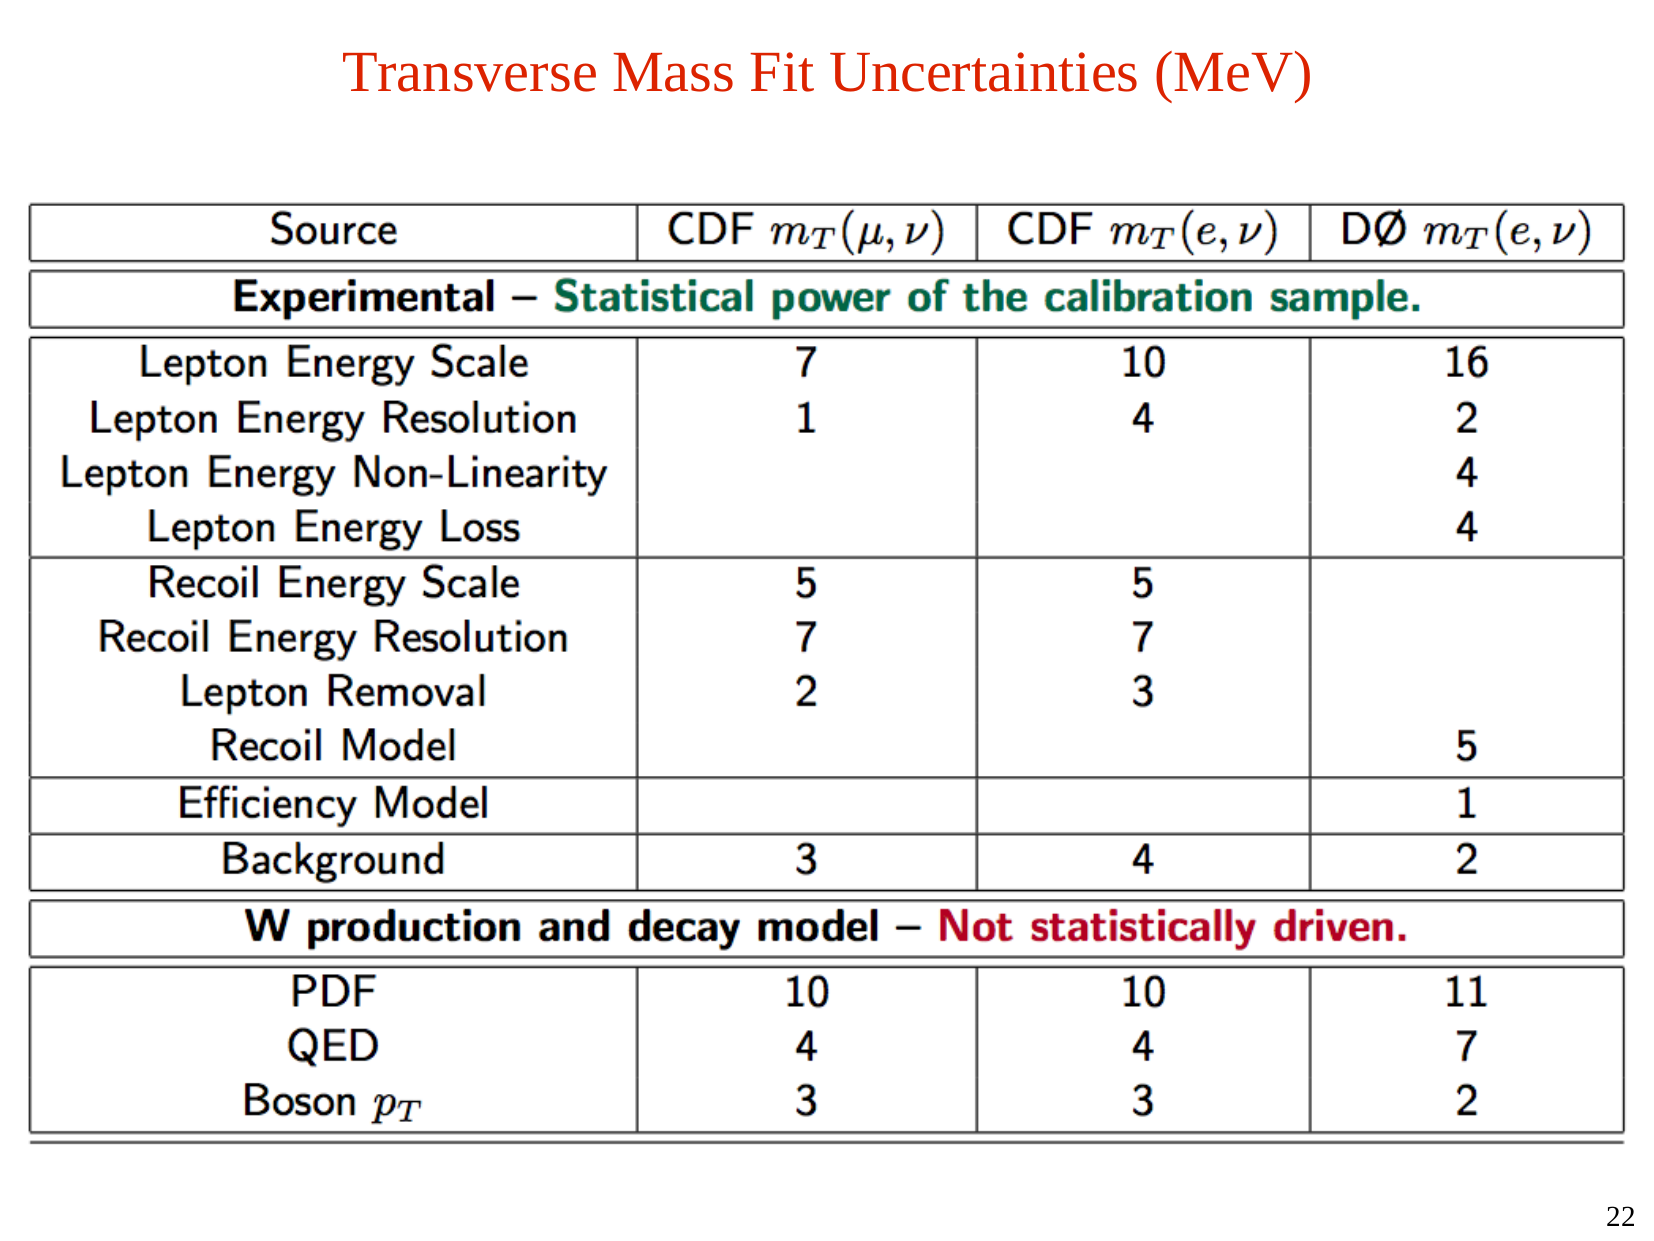

# Transverse Mass Fit Uncertainties (MeV)
22